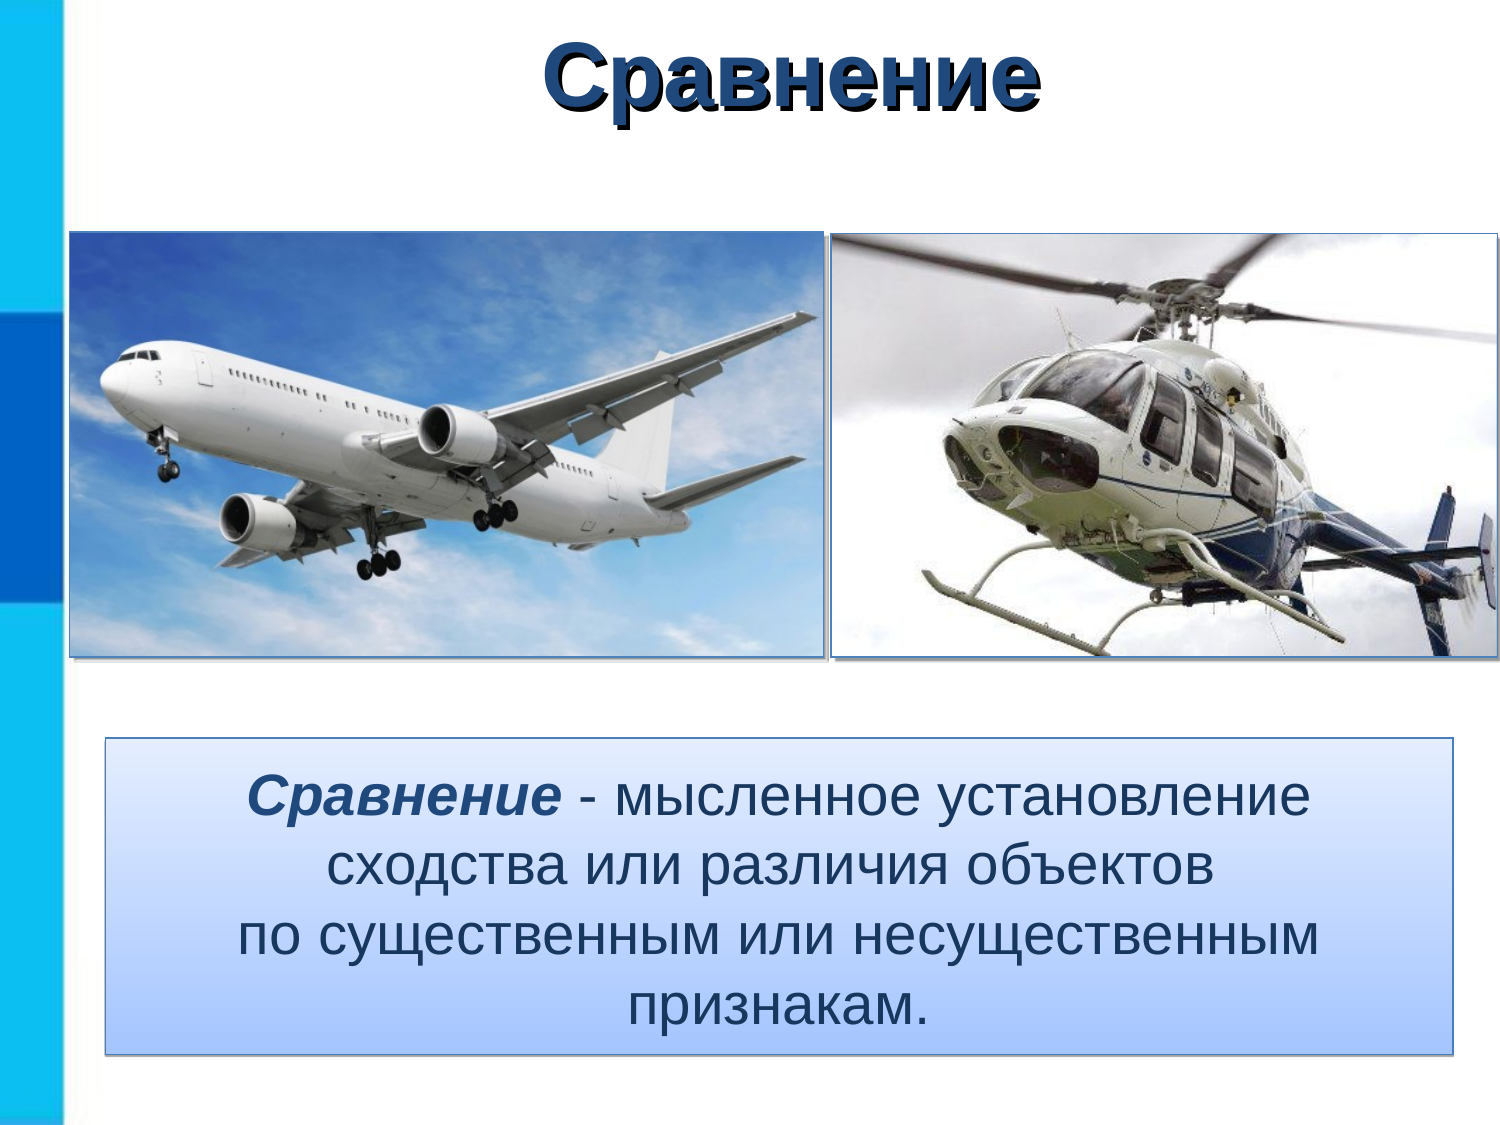

Сравнение
# Сравнение - мысленное установление сходства или различия объектов по существенным или несущественным признакам.